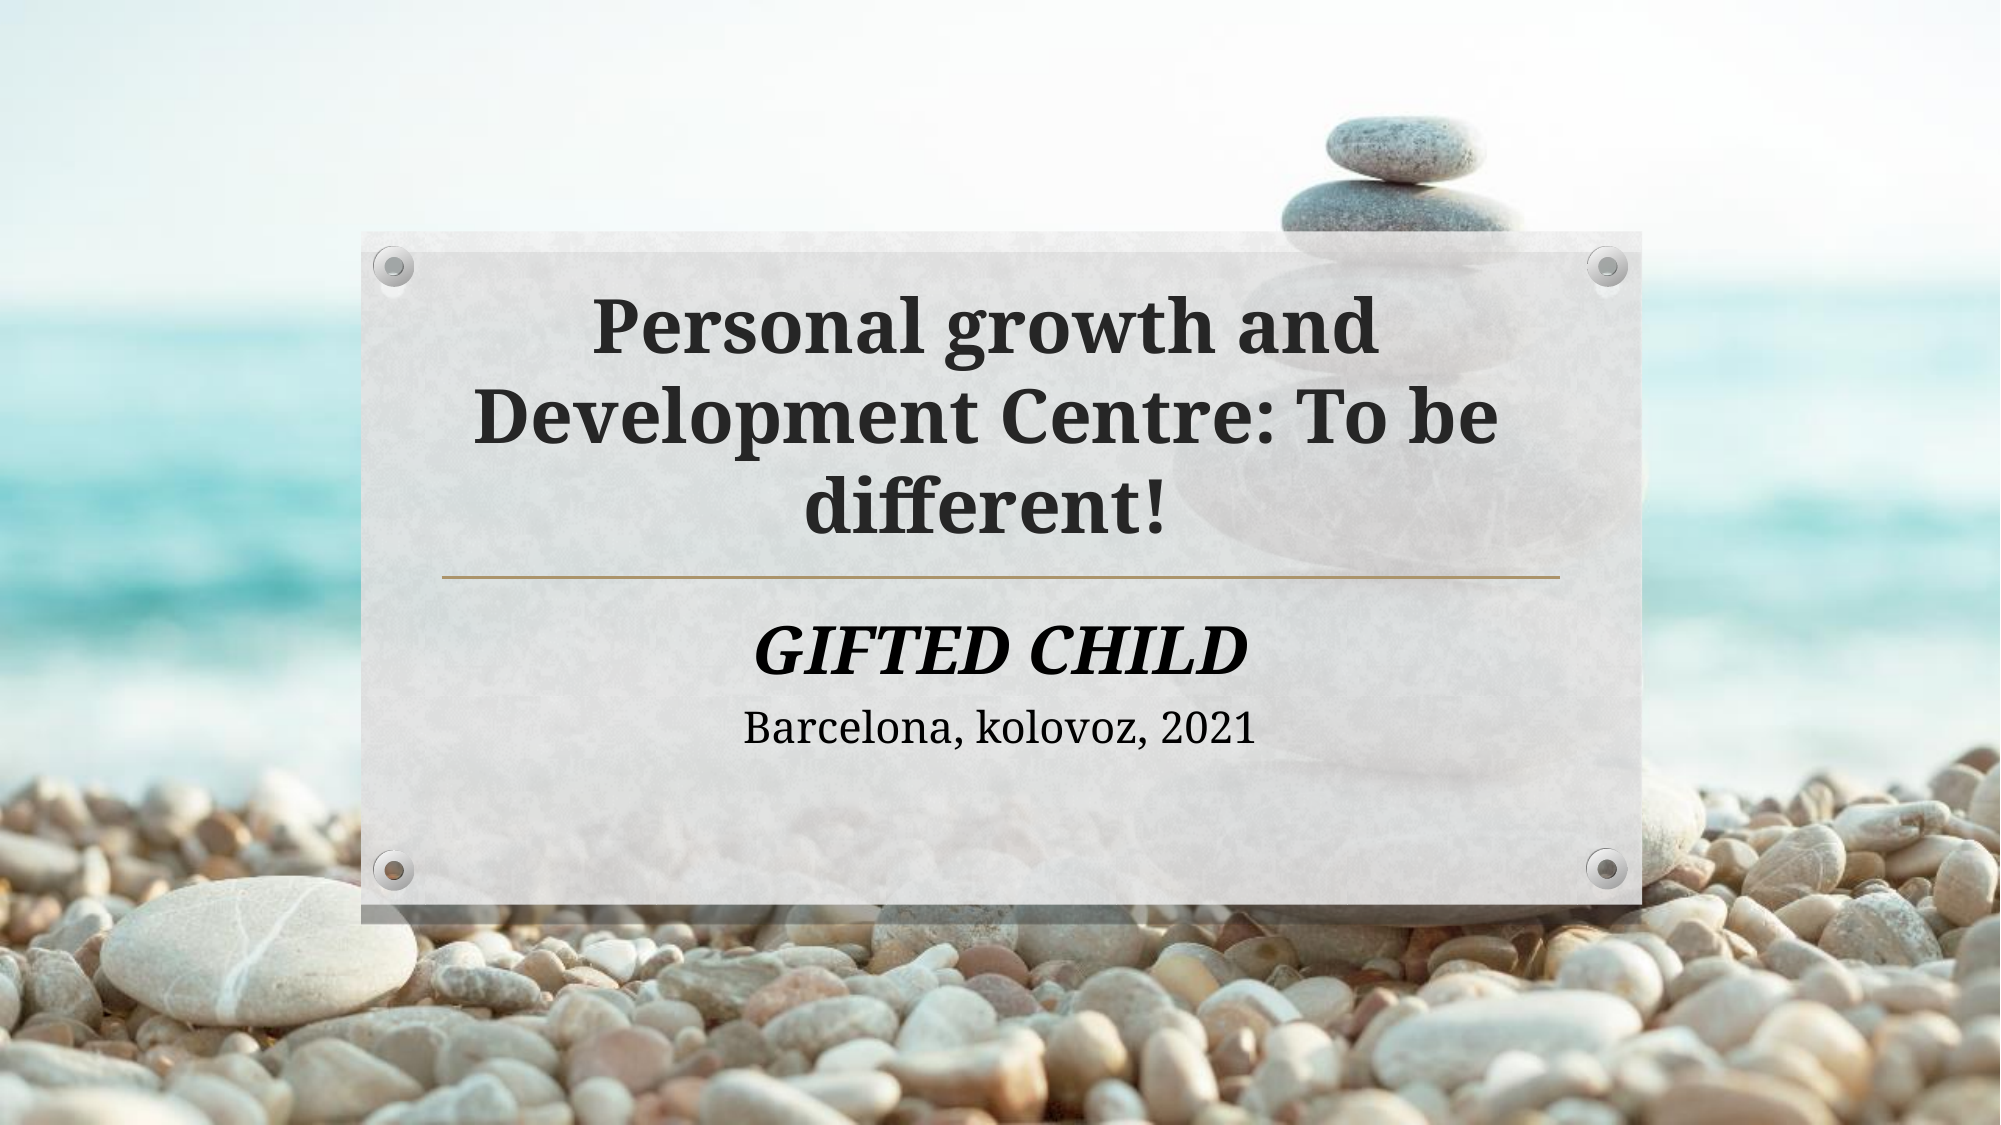

# Personal growth and Development Centre: To be different!
GIFTED CHILD
Barcelona, kolovoz, 2021